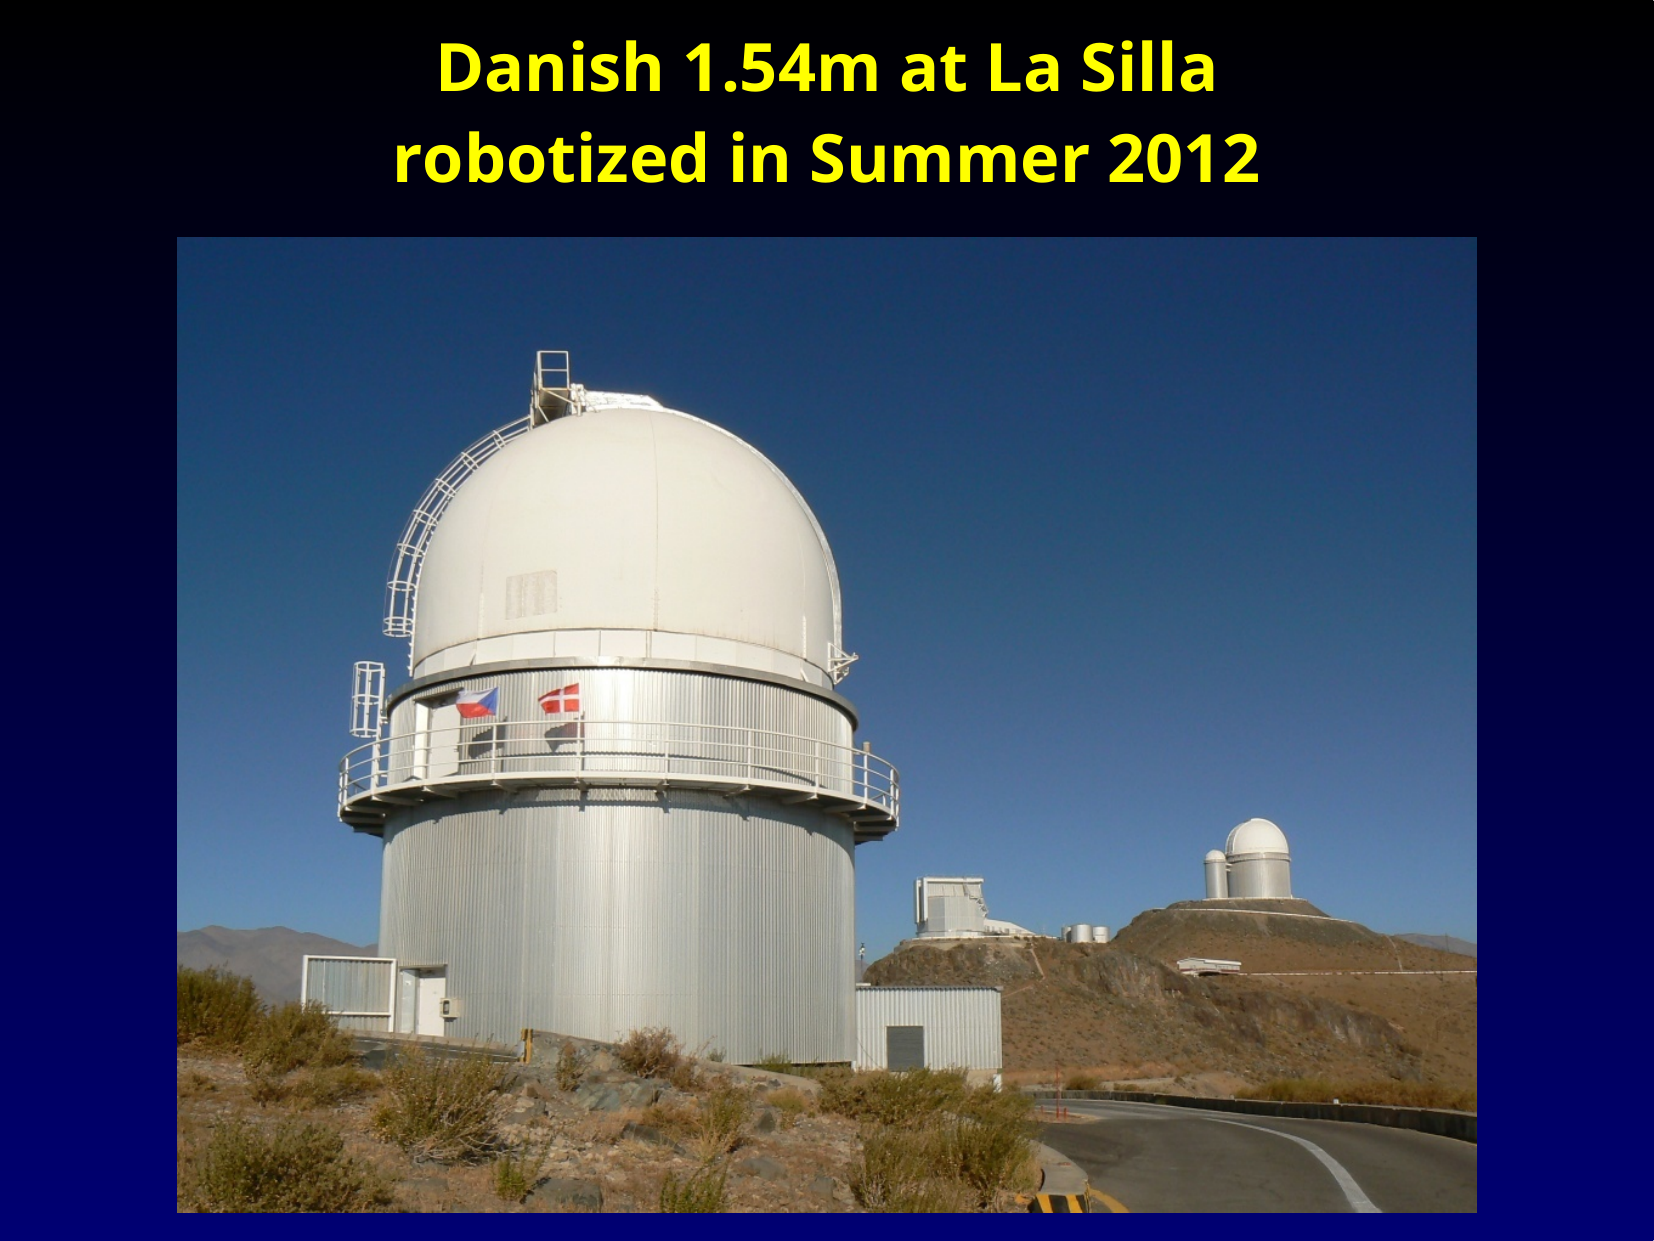

# Danish 1.54m at La Silla robotized in Summer 2012